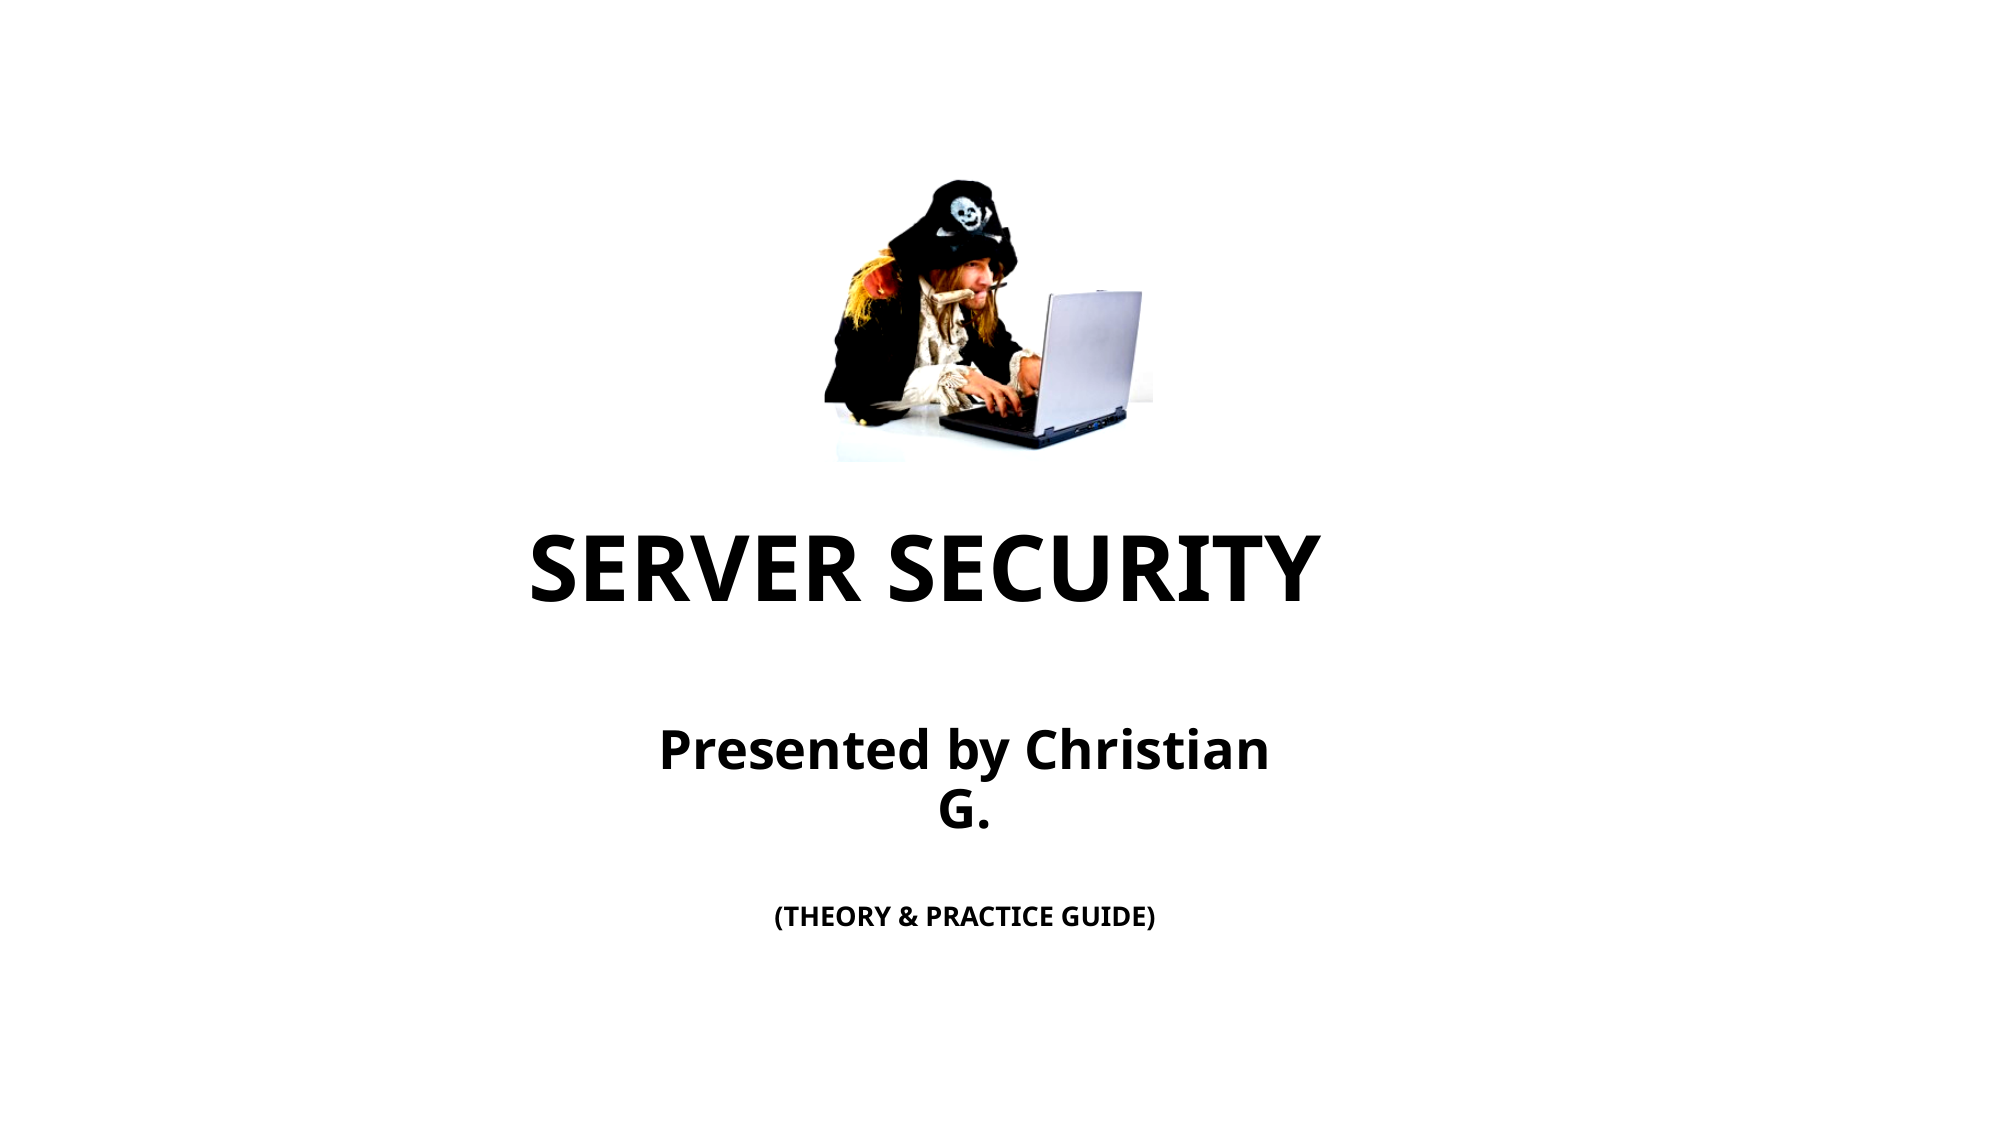

SERVER SECURITY
# Presented by Christian G. (THEORY & PRACTICE GUIDE)